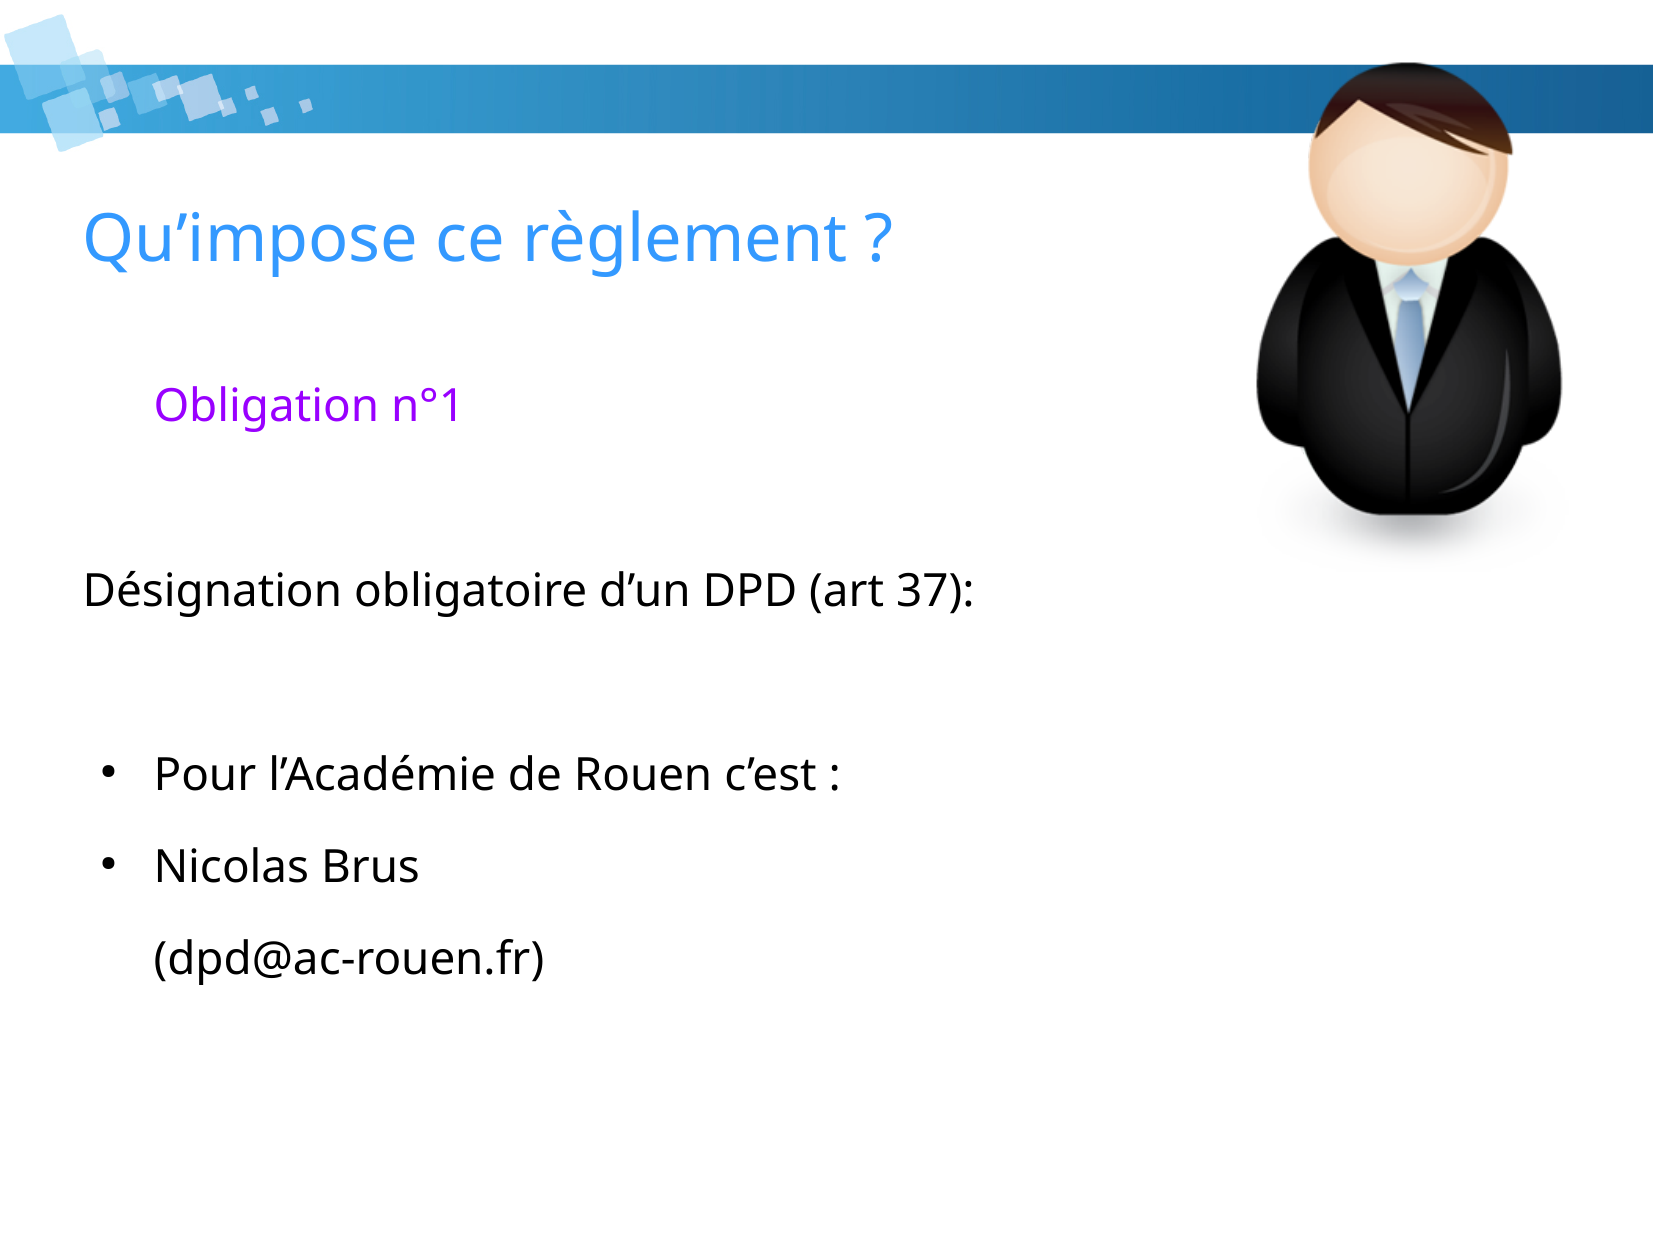

# Qu’impose ce règlement ?
Obligation n°1
Désignation obligatoire d’un DPD (art 37):
Pour l’Académie de Rouen c’est :
Nicolas Brus
(dpd@ac-rouen.fr)